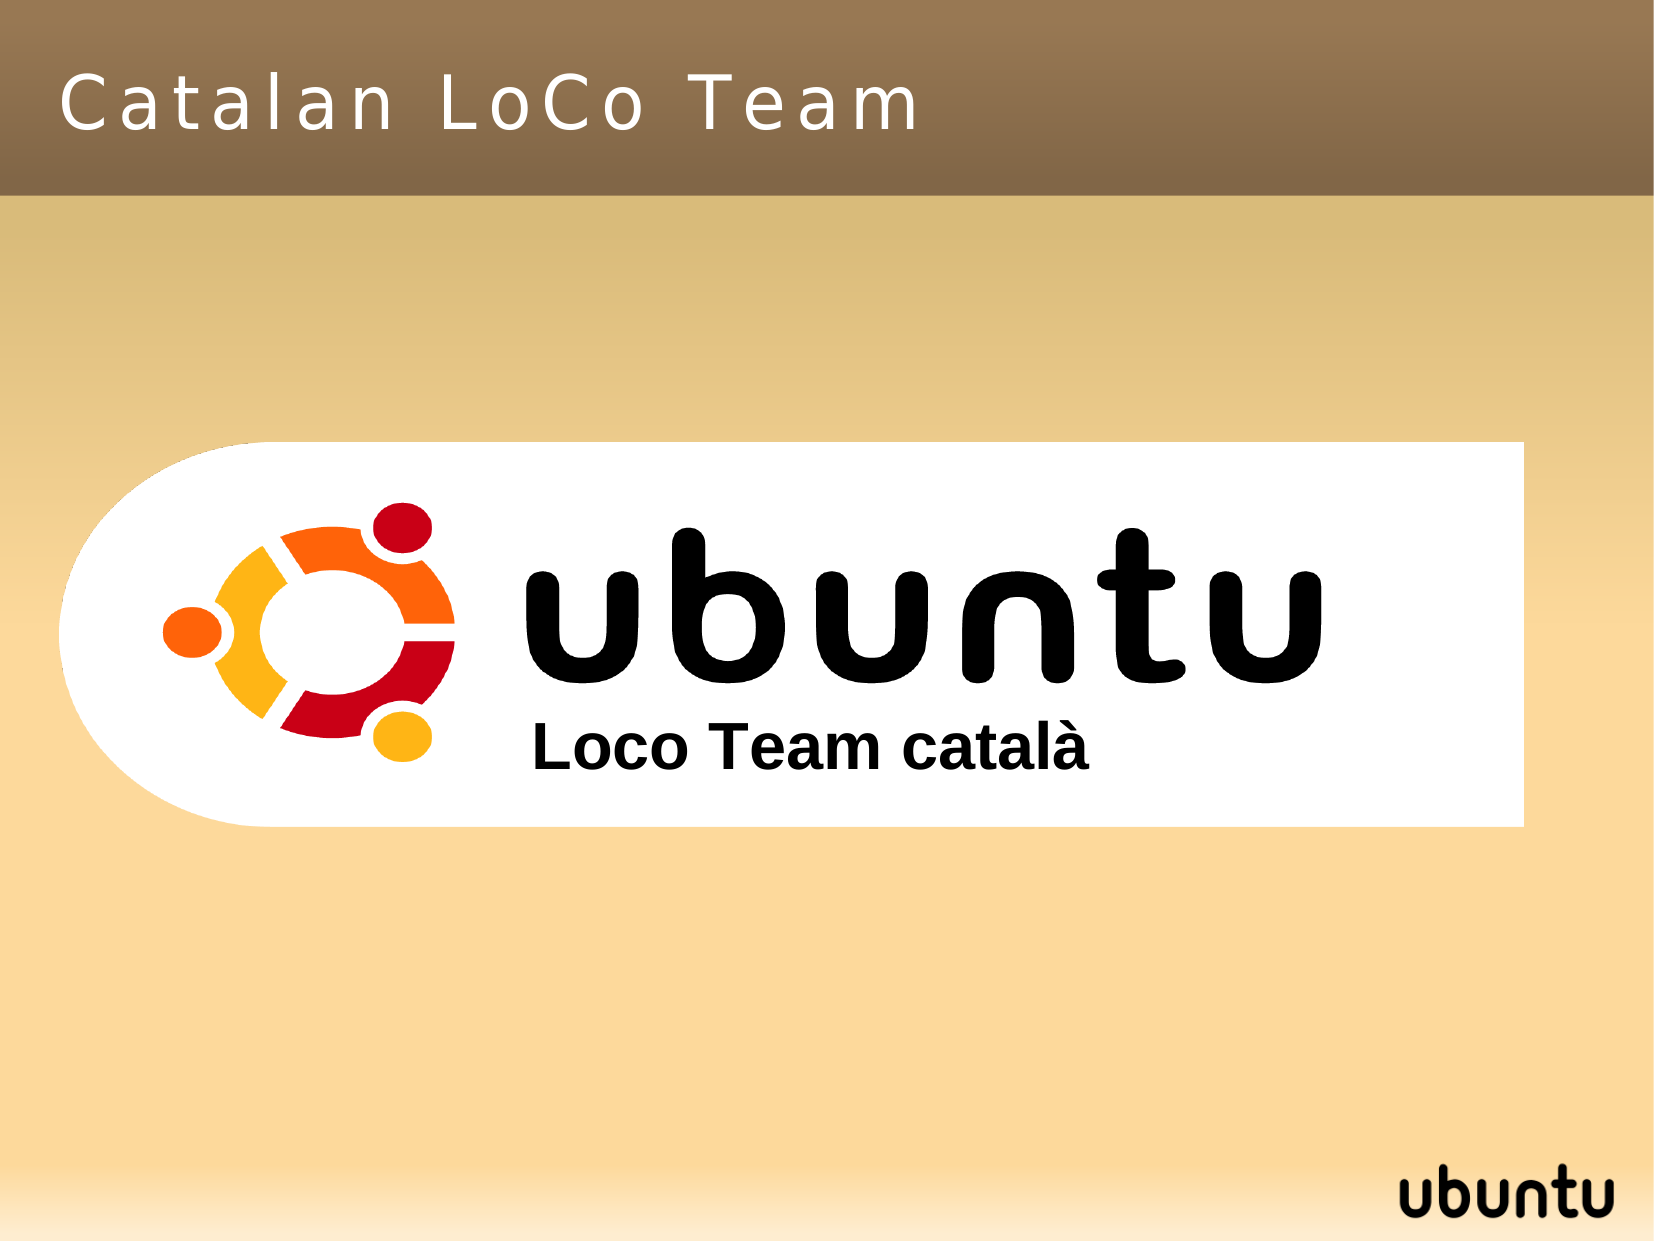

# Catalan LoCo Team
Loco Team català